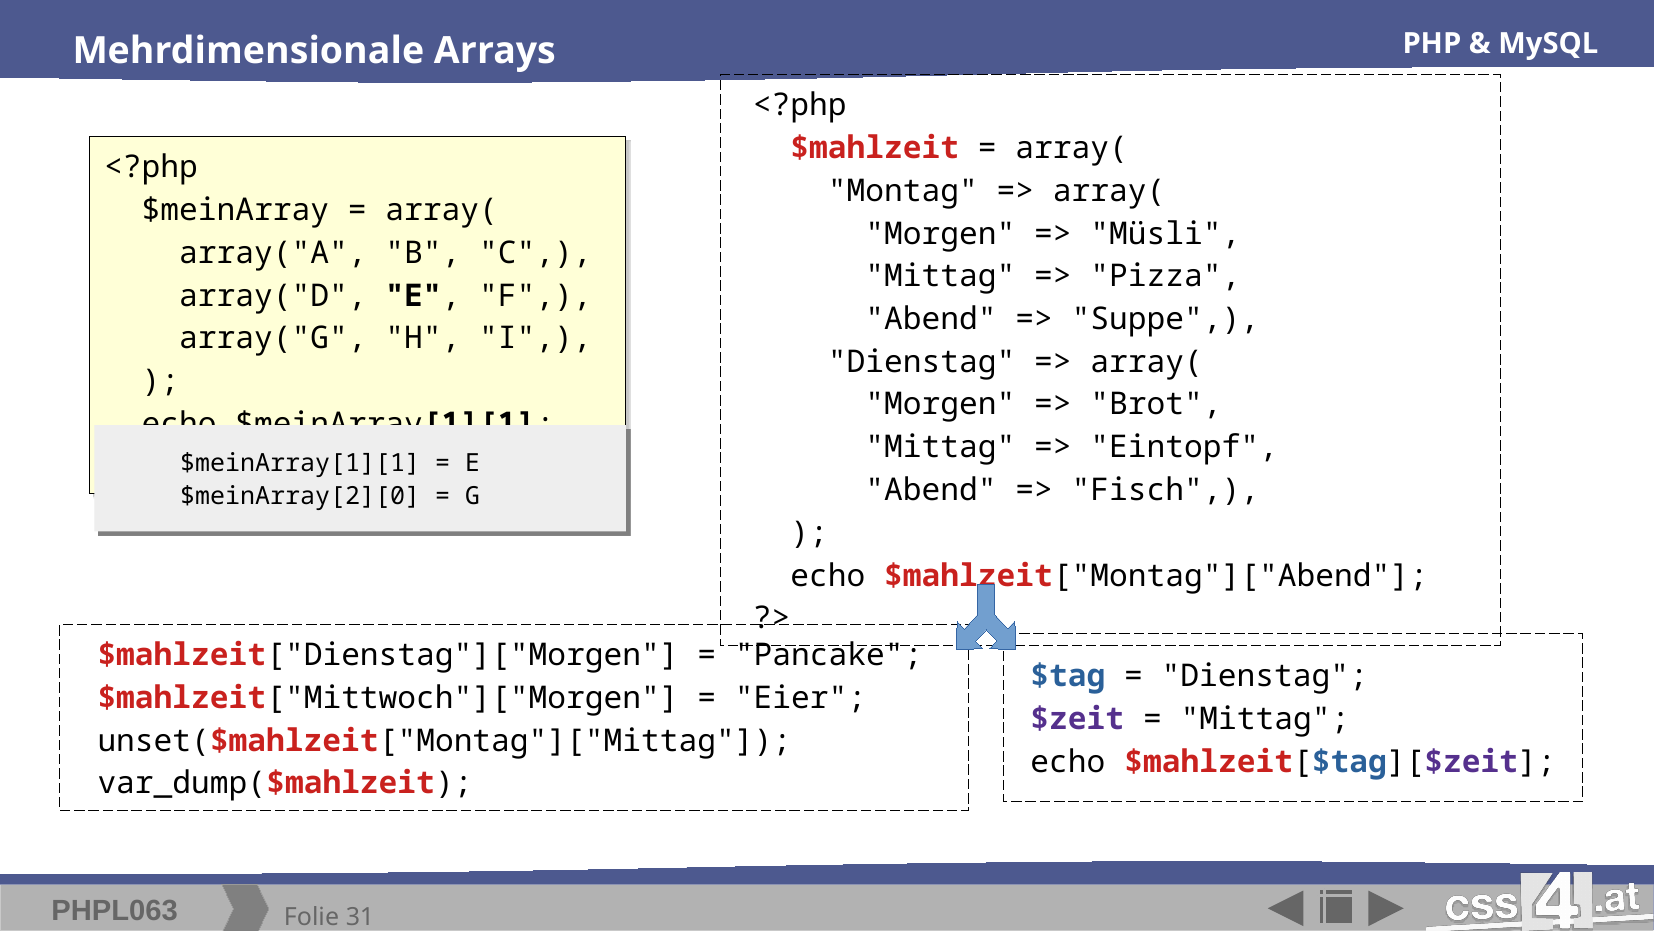

PHP & MySQL
Mehrdimensionale Arrays
<?php
 $mahlzeit = array(
 "Montag" => array(
 "Morgen" => "Müsli",
 "Mittag" => "Pizza",
 "Abend" => "Suppe",),
 "Dienstag" => array(
 "Morgen" => "Brot",
 "Mittag" => "Eintopf",
 "Abend" => "Fisch",),
 );
 echo $mahlzeit["Montag"]["Abend"];
?>
<?php
 $meinArray = array(
 array("A", "B", "C",),
 array("D", "E", "F",),
 array("G", "H", "I",),
 );
 echo $meinArray[1][1];
?>
$meinArray[1][1] = E
$meinArray[2][0] = G
$mahlzeit["Dienstag"]["Morgen"] = "Pancake";
$mahlzeit["Mittwoch"]["Morgen"] = "Eier";
unset($mahlzeit["Montag"]["Mittag"]);
var_dump($mahlzeit);
$tag = "Dienstag";
$zeit = "Mittag";
echo $mahlzeit[$tag][$zeit];
PHPL063
Folie